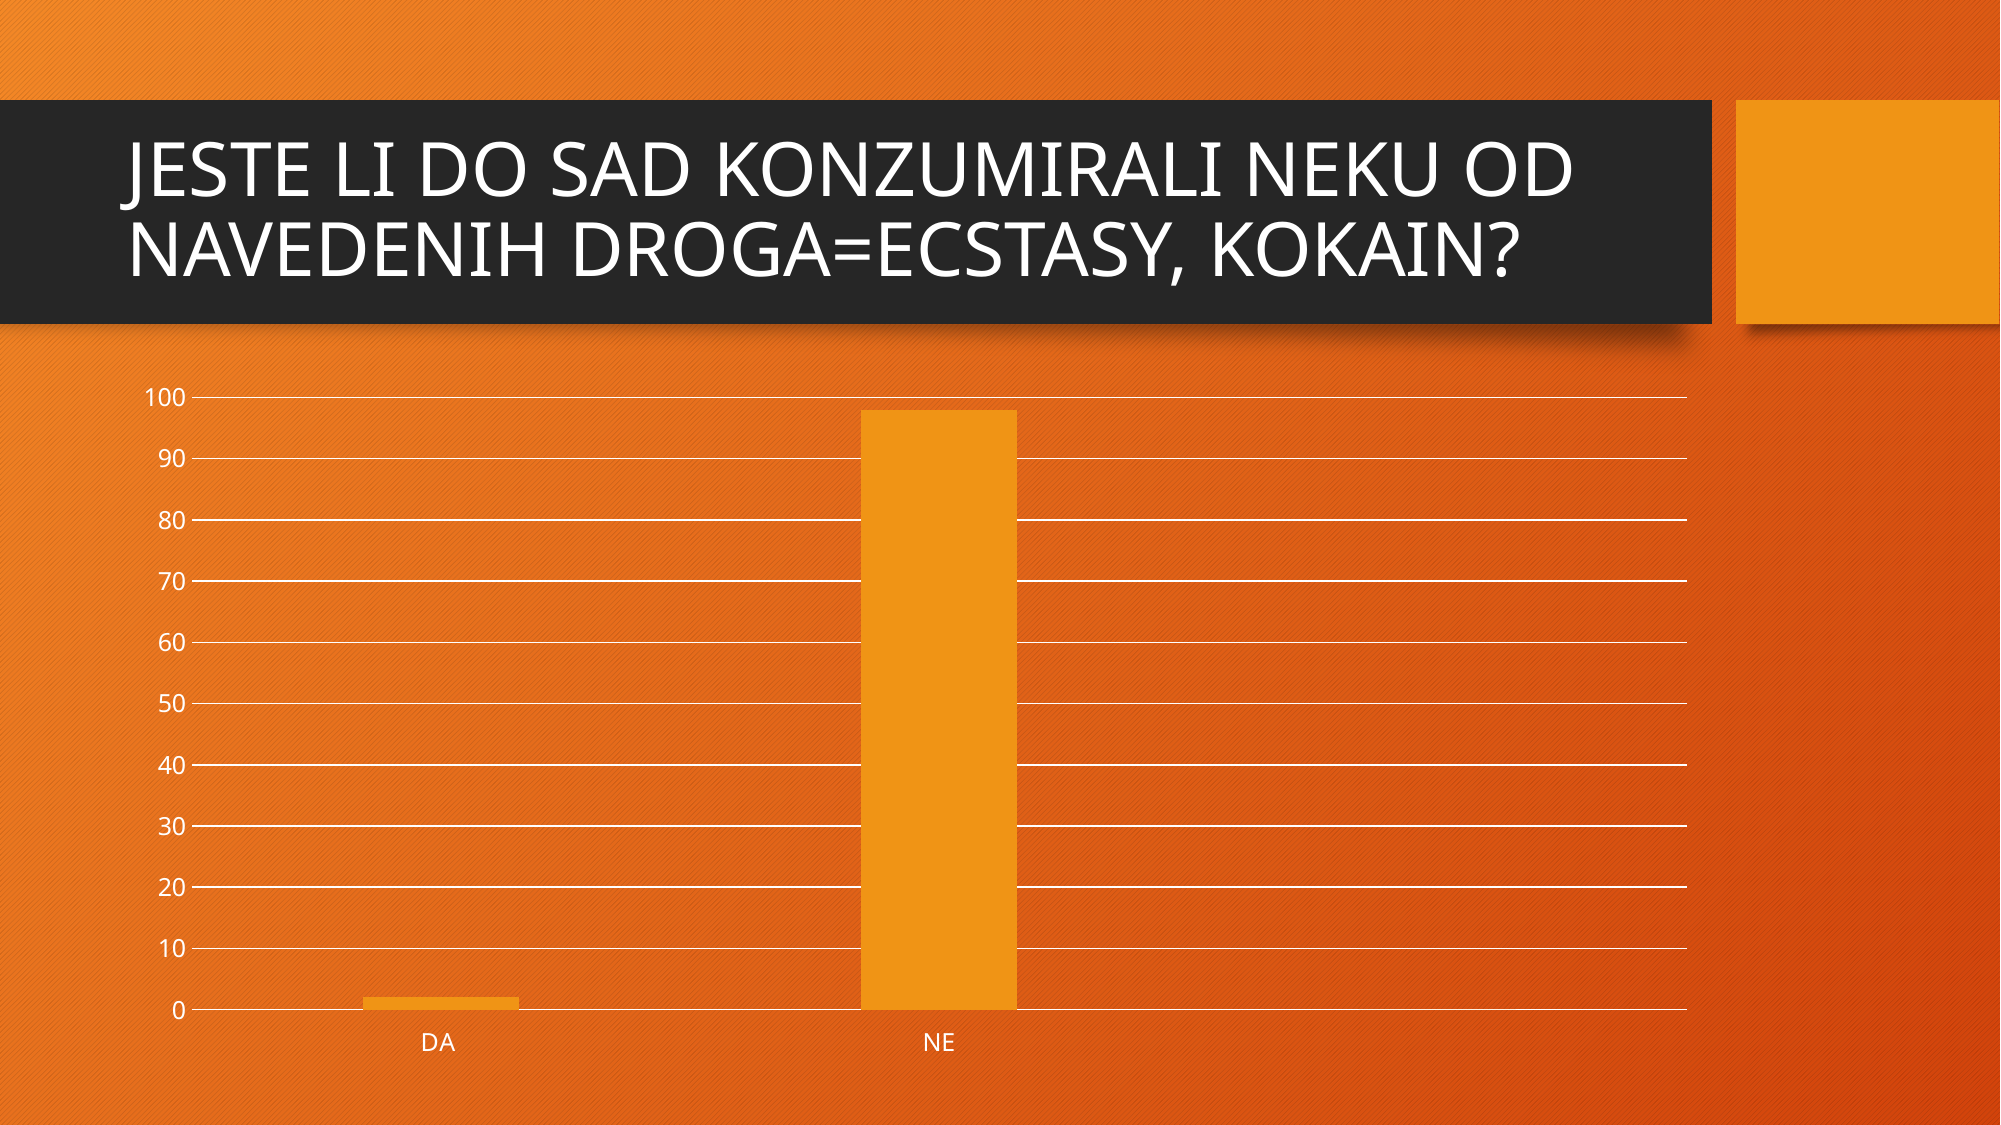

# JESTE LI DO SAD KONZUMIRALI NEKU OD NAVEDENIH DROGA=ECSTASY, KOKAIN?
### Chart
| Category | Skup 1 |
|---|---|
| DA | 2.0 |
| NE | 98.0 |
| None | 0.0 |